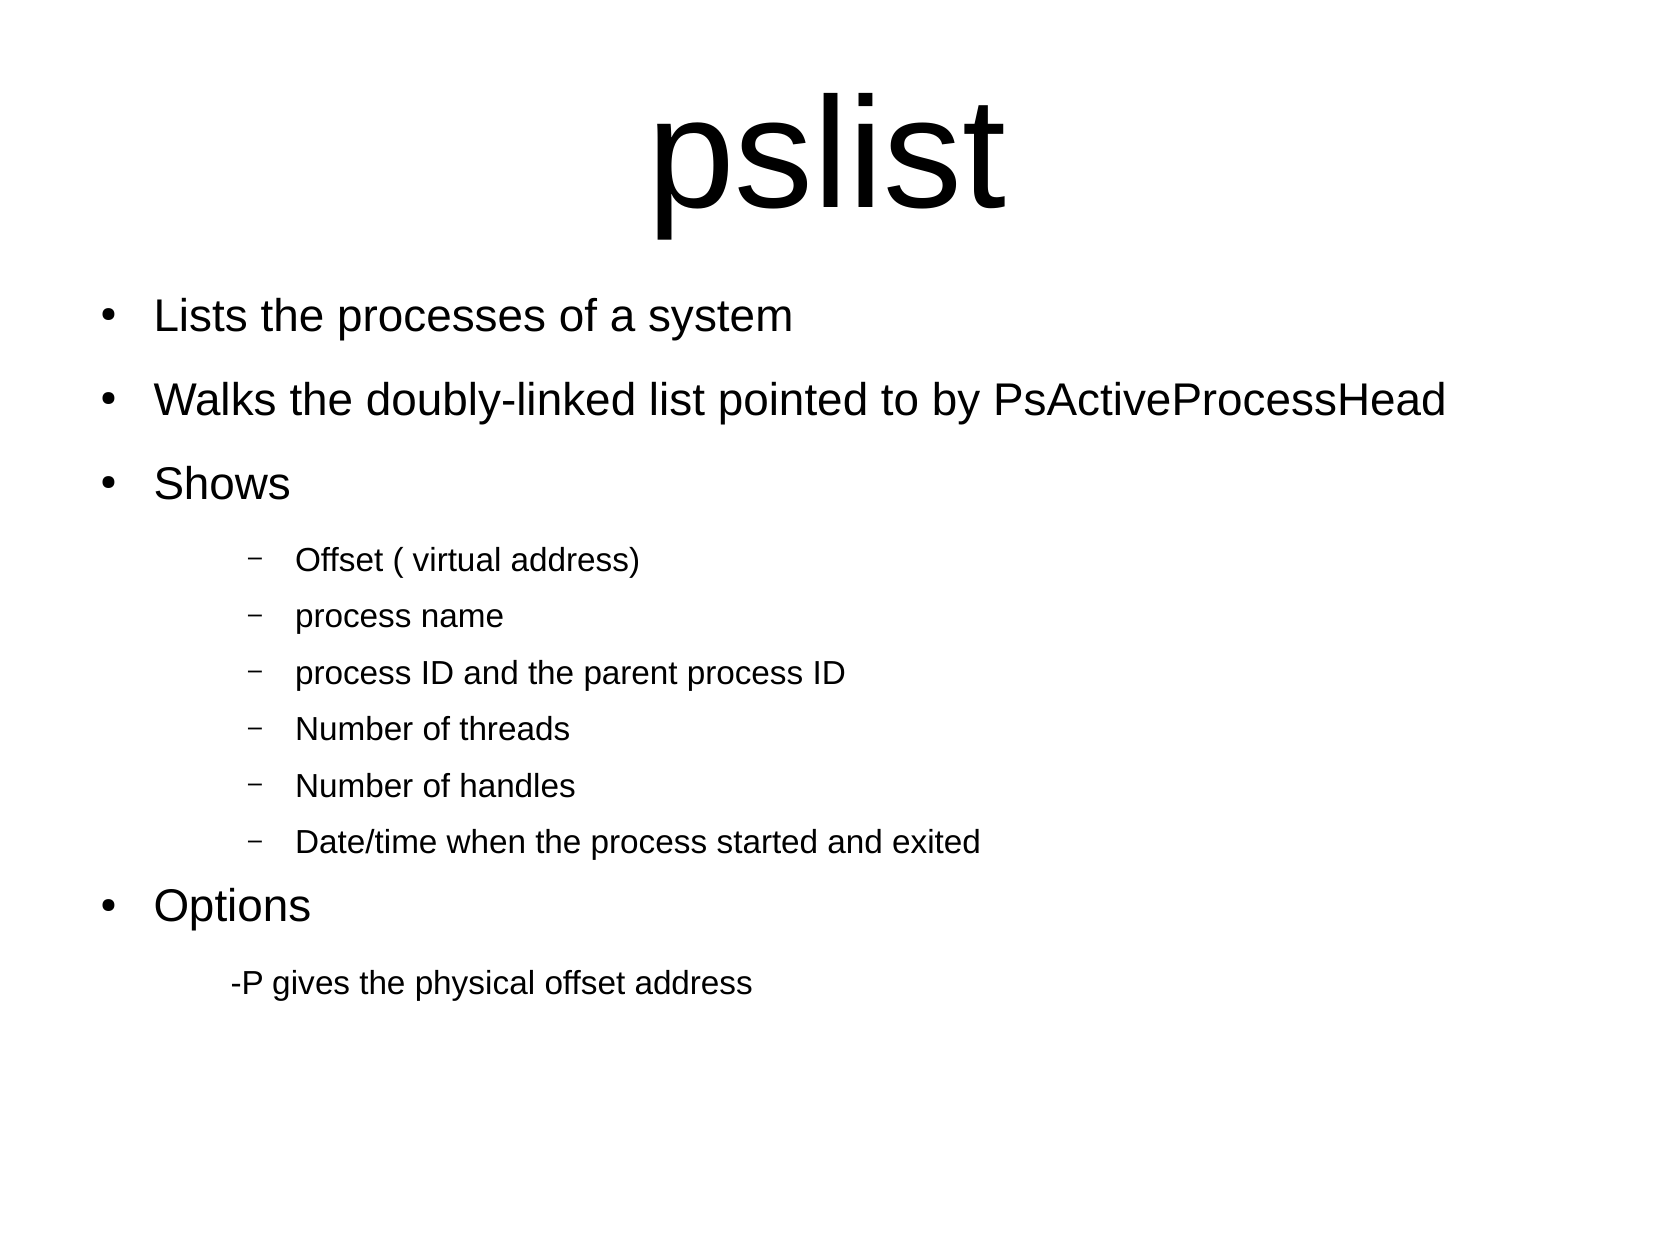

# pslist
Lists the processes of a system
Walks the doubly-linked list pointed to by PsActiveProcessHead
Shows
Offset ( virtual address)
process name
process ID and the parent process ID
Number of threads
Number of handles
Date/time when the process started and exited
Options
 -P gives the physical offset address